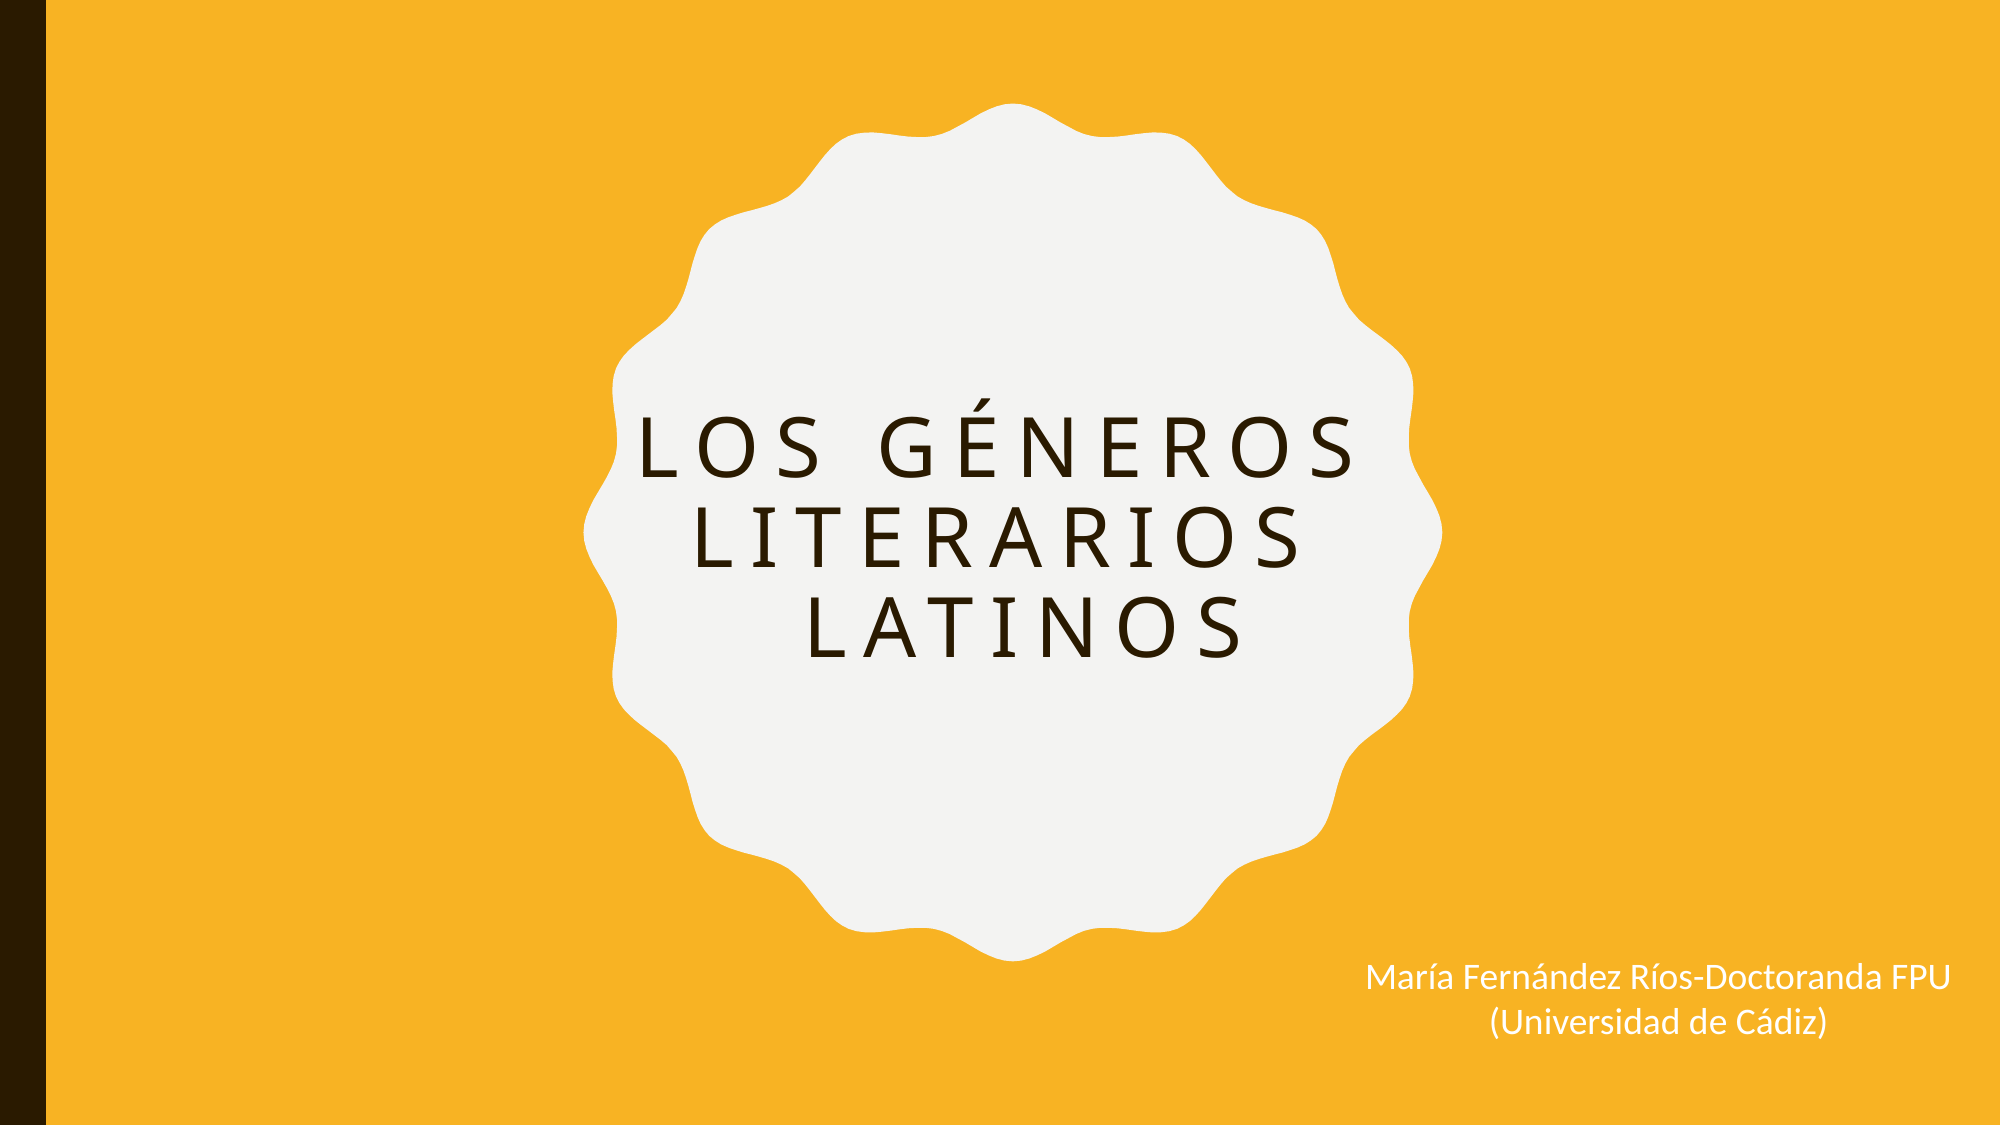

# Los géneros literarios latinos
María Fernández Ríos-Doctoranda FPU
(Universidad de Cádiz)